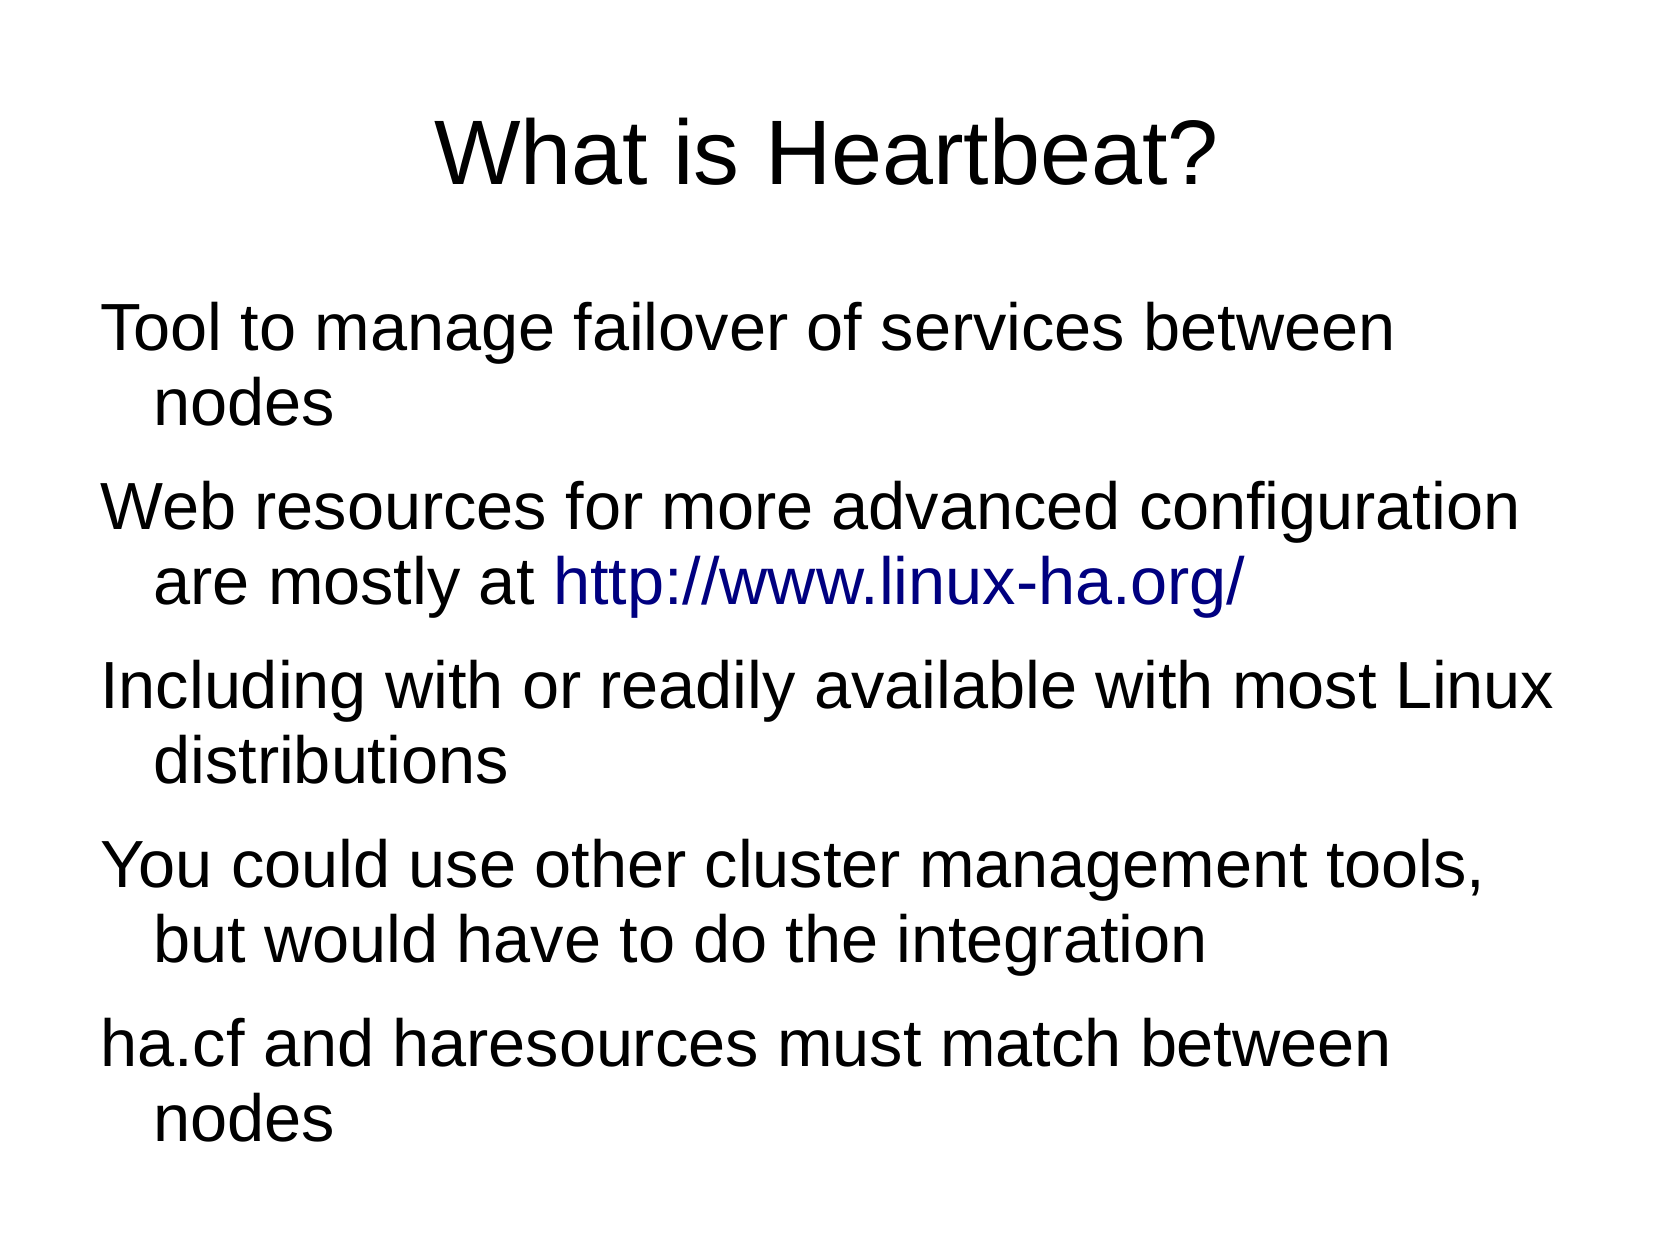

# What is Heartbeat?
Tool to manage failover of services between nodes
Web resources for more advanced configuration are mostly at http://www.linux-ha.org/
Including with or readily available with most Linux distributions
You could use other cluster management tools, but would have to do the integration
ha.cf and haresources must match between nodes